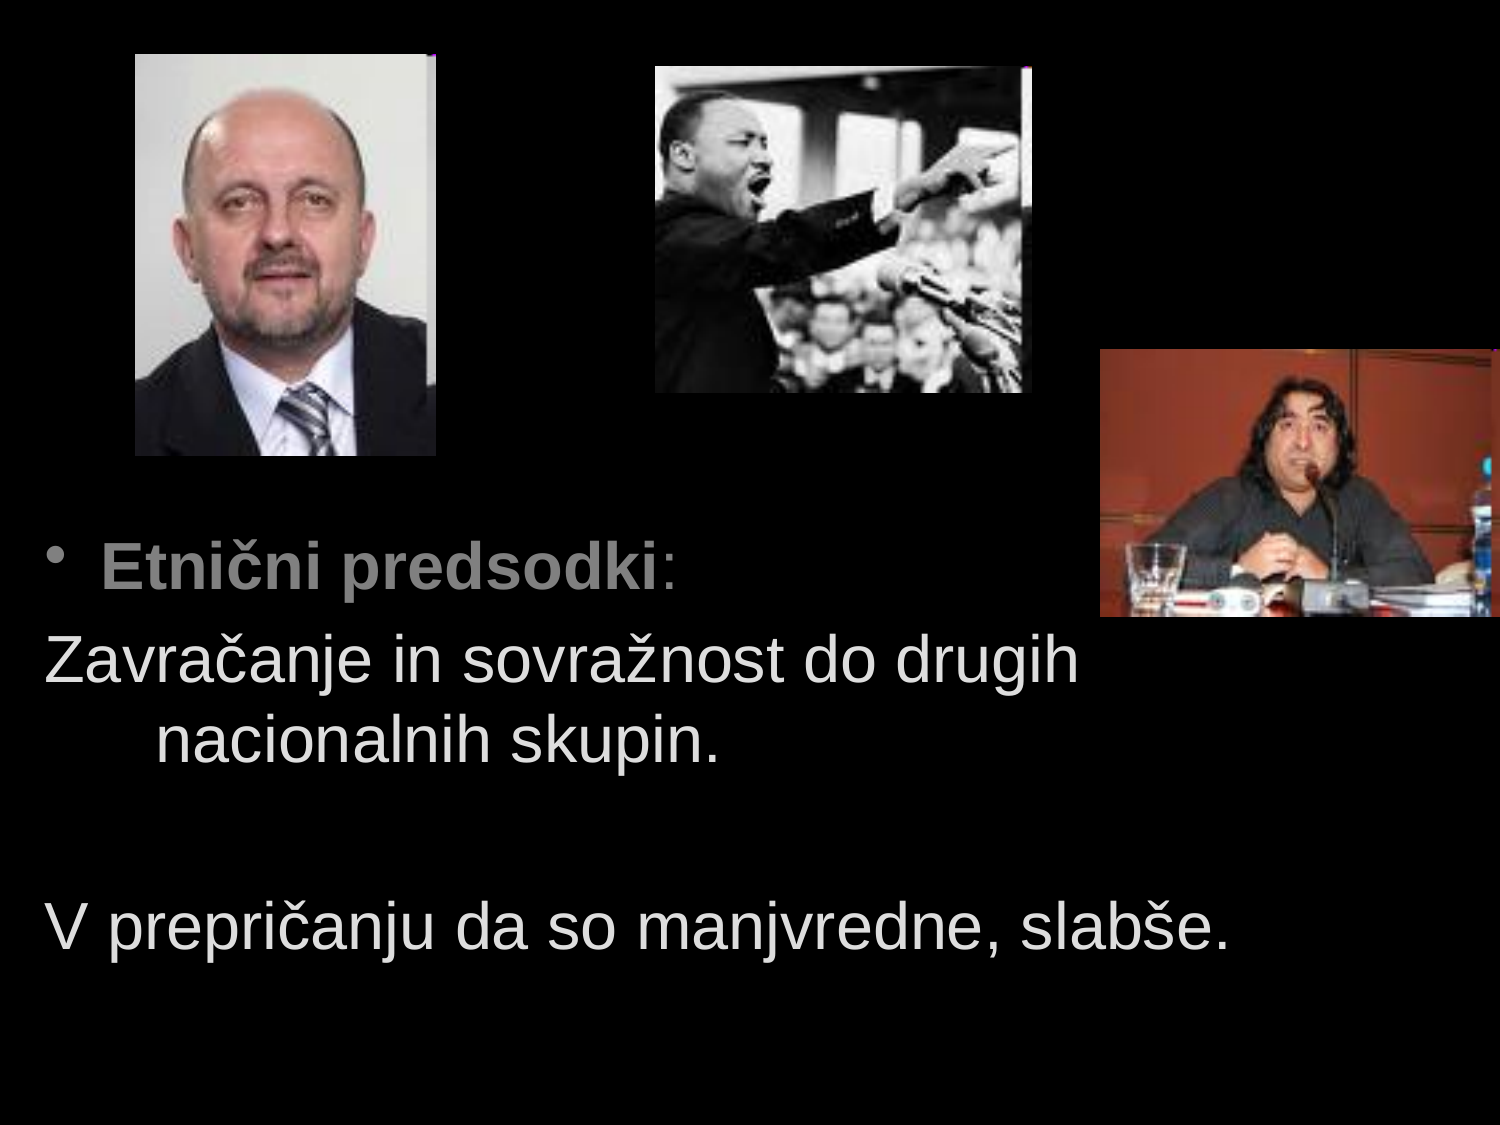

# Etnični predsodki:
Zavračanje in sovražnost do drugih nacionalnih skupin.
V prepričanju da so manjvredne, slabše.